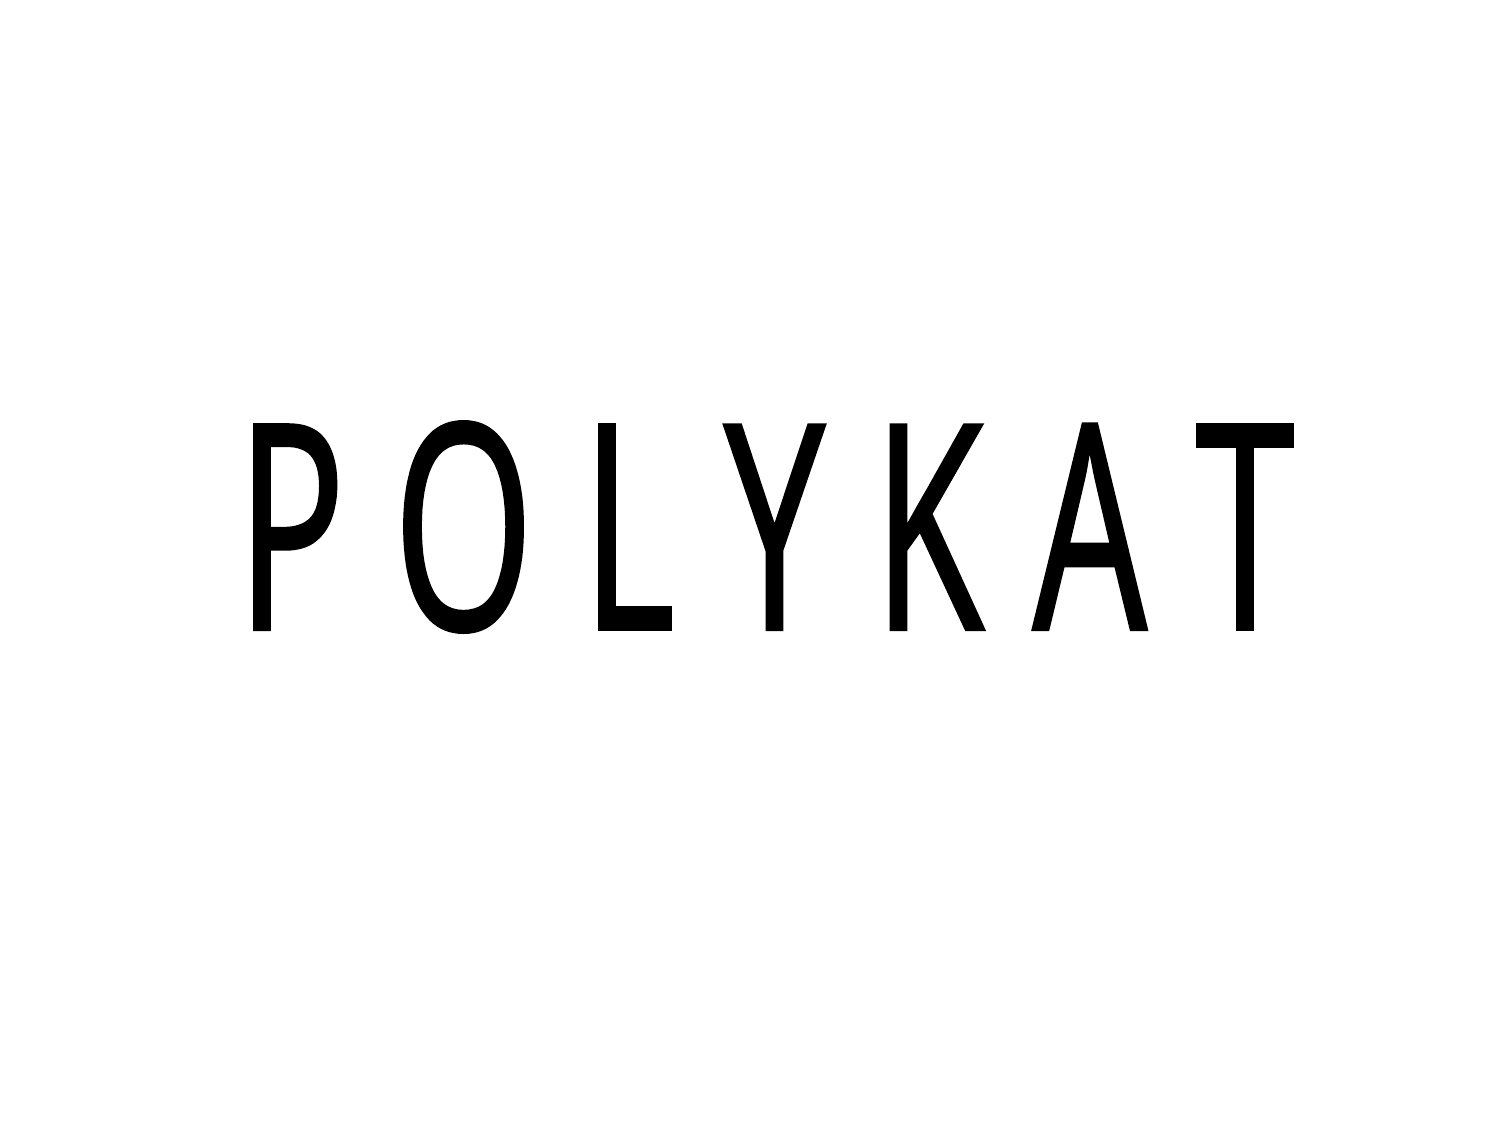

P O L Y K A T